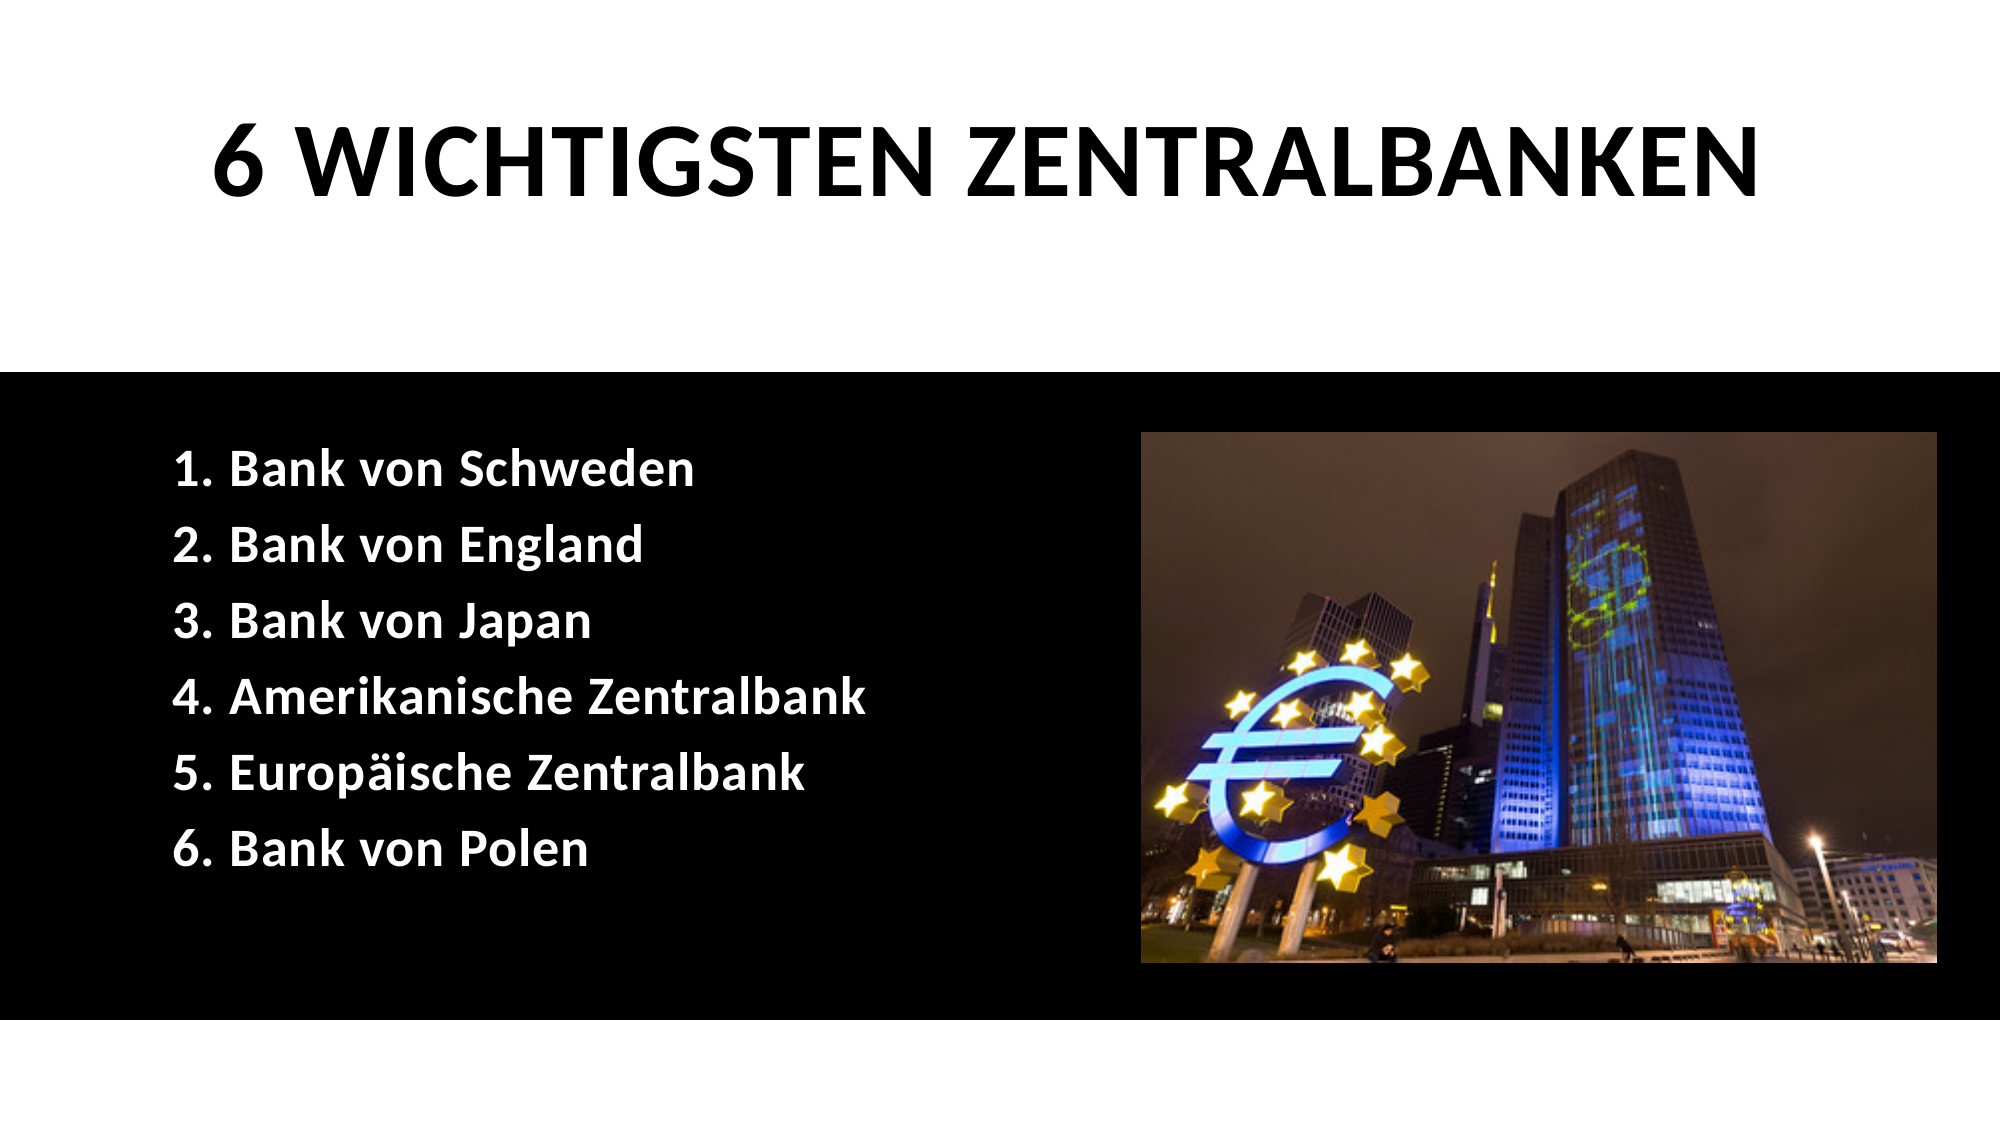

# 6 wichtigsten Zentralbanken
1. Bank von Schweden
2. Bank von England
3. Bank von Japan
4. Amerikanische Zentralbank
5. Europäische Zentralbank
6. Bank von Polen